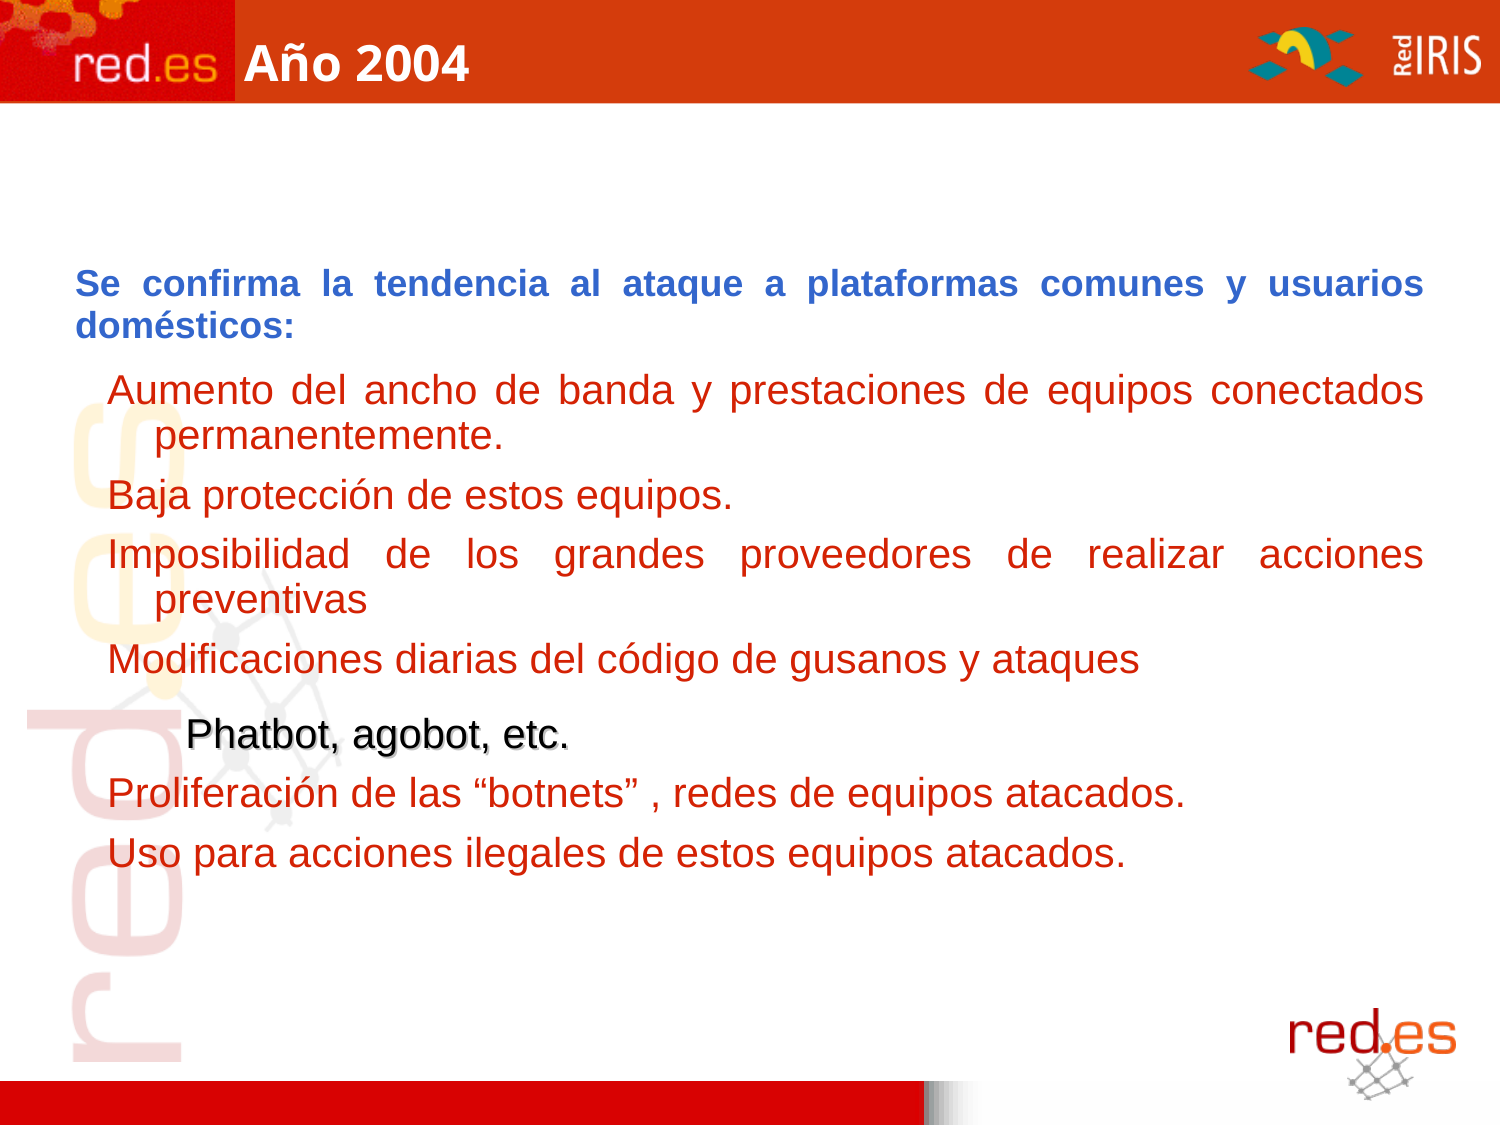

# Año 2004
Se confirma la tendencia al ataque a plataformas comunes y usuarios domésticos:
Aumento del ancho de banda y prestaciones de equipos conectados permanentemente.
Baja protección de estos equipos.
Imposibilidad de los grandes proveedores de realizar acciones preventivas
Modificaciones diarias del código de gusanos y ataques
Phatbot, agobot, etc.
Proliferación de las “botnets” , redes de equipos atacados.
Uso para acciones ilegales de estos equipos atacados.